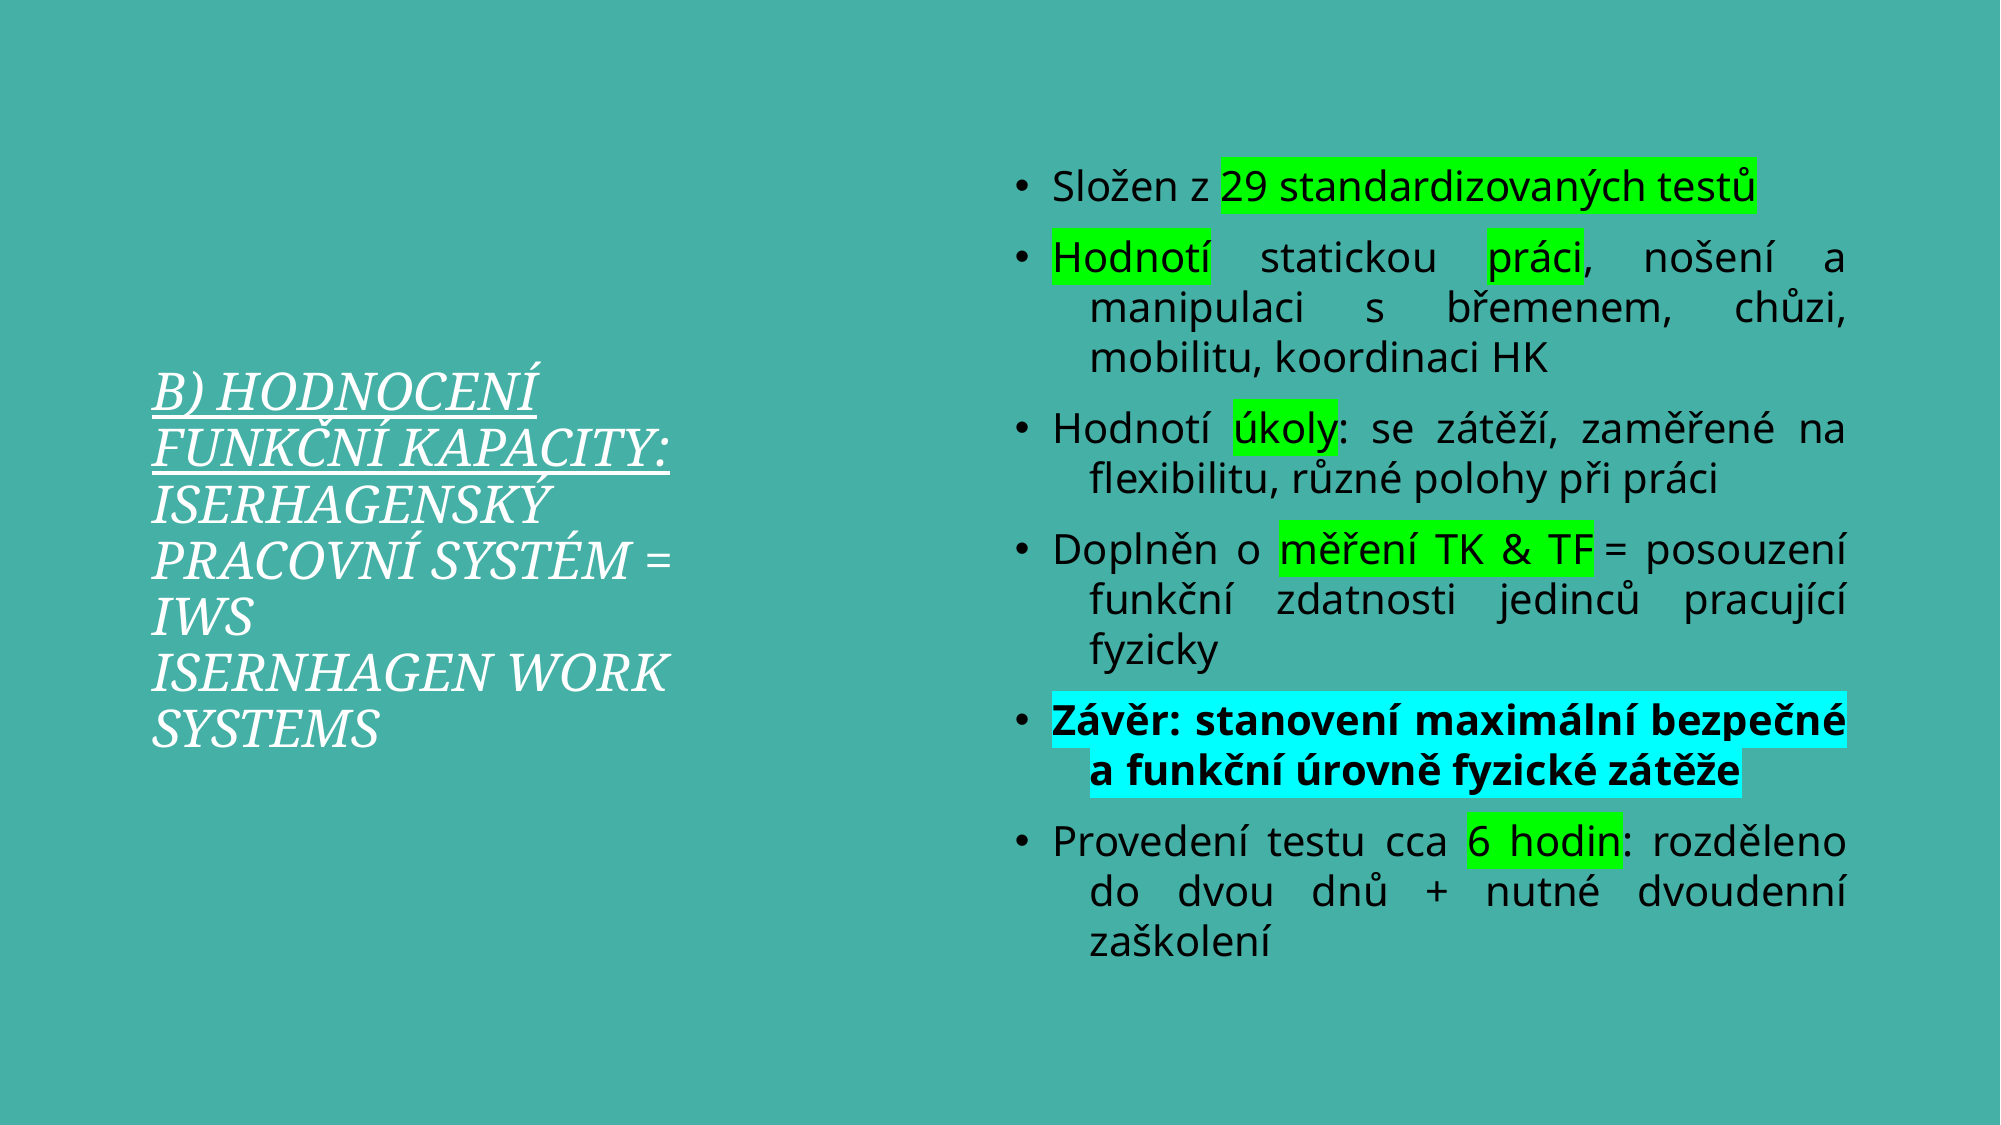

# B) HODNOCENÍ FUNKČNÍ KAPACITY: ISERHAGENSKÝ PRACOVNÍ SYSTÉM = IWS ISERNHAGEN WORK SYSTEMS
Složen z 29 standardizovaných testů
Hodnotí statickou práci, nošení a manipulaci s břemenem, chůzi, mobilitu, koordinaci HK
Hodnotí úkoly: se zátěží, zaměřené na flexibilitu, různé polohy při práci
Doplněn o měření TK & TF = posouzení funkční zdatnosti jedinců pracující fyzicky
Závěr: stanovení maximální bezpečné a funkční úrovně fyzické zátěže
Provedení testu cca 6 hodin: rozděleno do dvou dnů + nutné dvoudenní zaškolení